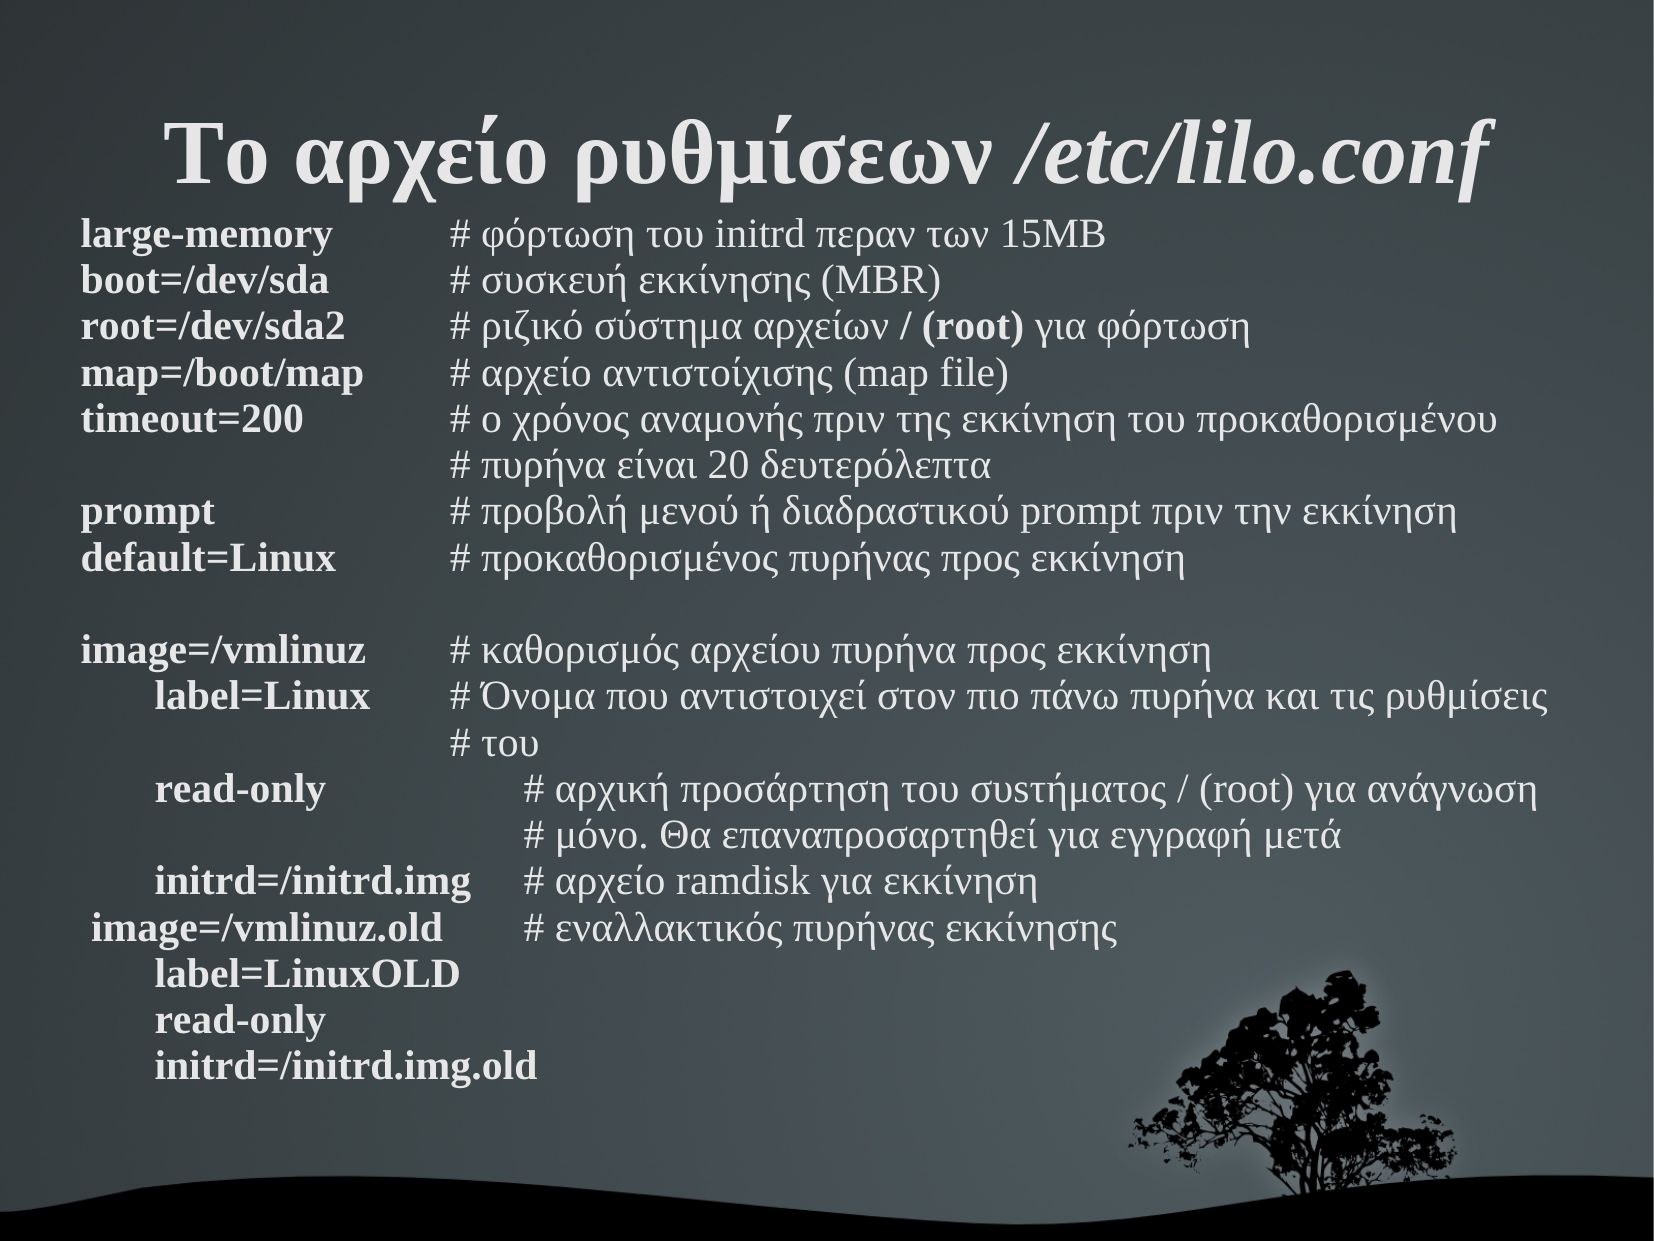

# Το αρχείο ρυθμίσεων /etc/lilo.conf
large-memory		# φόρτωση του initrd περαν των 15ΜΒ
boot=/dev/sda		# συσκευή εκκίνησης (MBR)
root=/dev/sda2		# ριζικό σύστημα αρχείων / (root) για φόρτωση
map=/boot/map		# αρχείο αντιστοίχισης (map file)
timeout=200		# ο χρόνος αναμονής πριν της εκκίνηση του προκαθορισμένου
					# πυρήνα είναι 20 δευτερόλεπτα
prompt				# προβολή μενού ή διαδραστικού prompt πριν την εκκίνηση
default=Linux		# προκαθορισμένος πυρήνας προς εκκίνηση
image=/vmlinuz		# καθορισμός αρχείου πυρήνα προς εκκίνηση
 	label=Linux		# Όνομα που αντιστοιχεί στον πιο πάνω πυρήνα και τις ρυθμίσεις
					# του
 	read-only			# αρχική προσάρτηση του συsτήματος / (root) για ανάγνωση
						# μόνο. Θα επαναπροσαρτηθεί για εγγραφή μετά
 	initrd=/initrd.img	# αρχείο ramdisk για εκκίνηση
 image=/vmlinuz.old		# εναλλακτικός πυρήνας εκκίνησης
 	label=LinuxOLD
 	read-only
 	initrd=/initrd.img.old